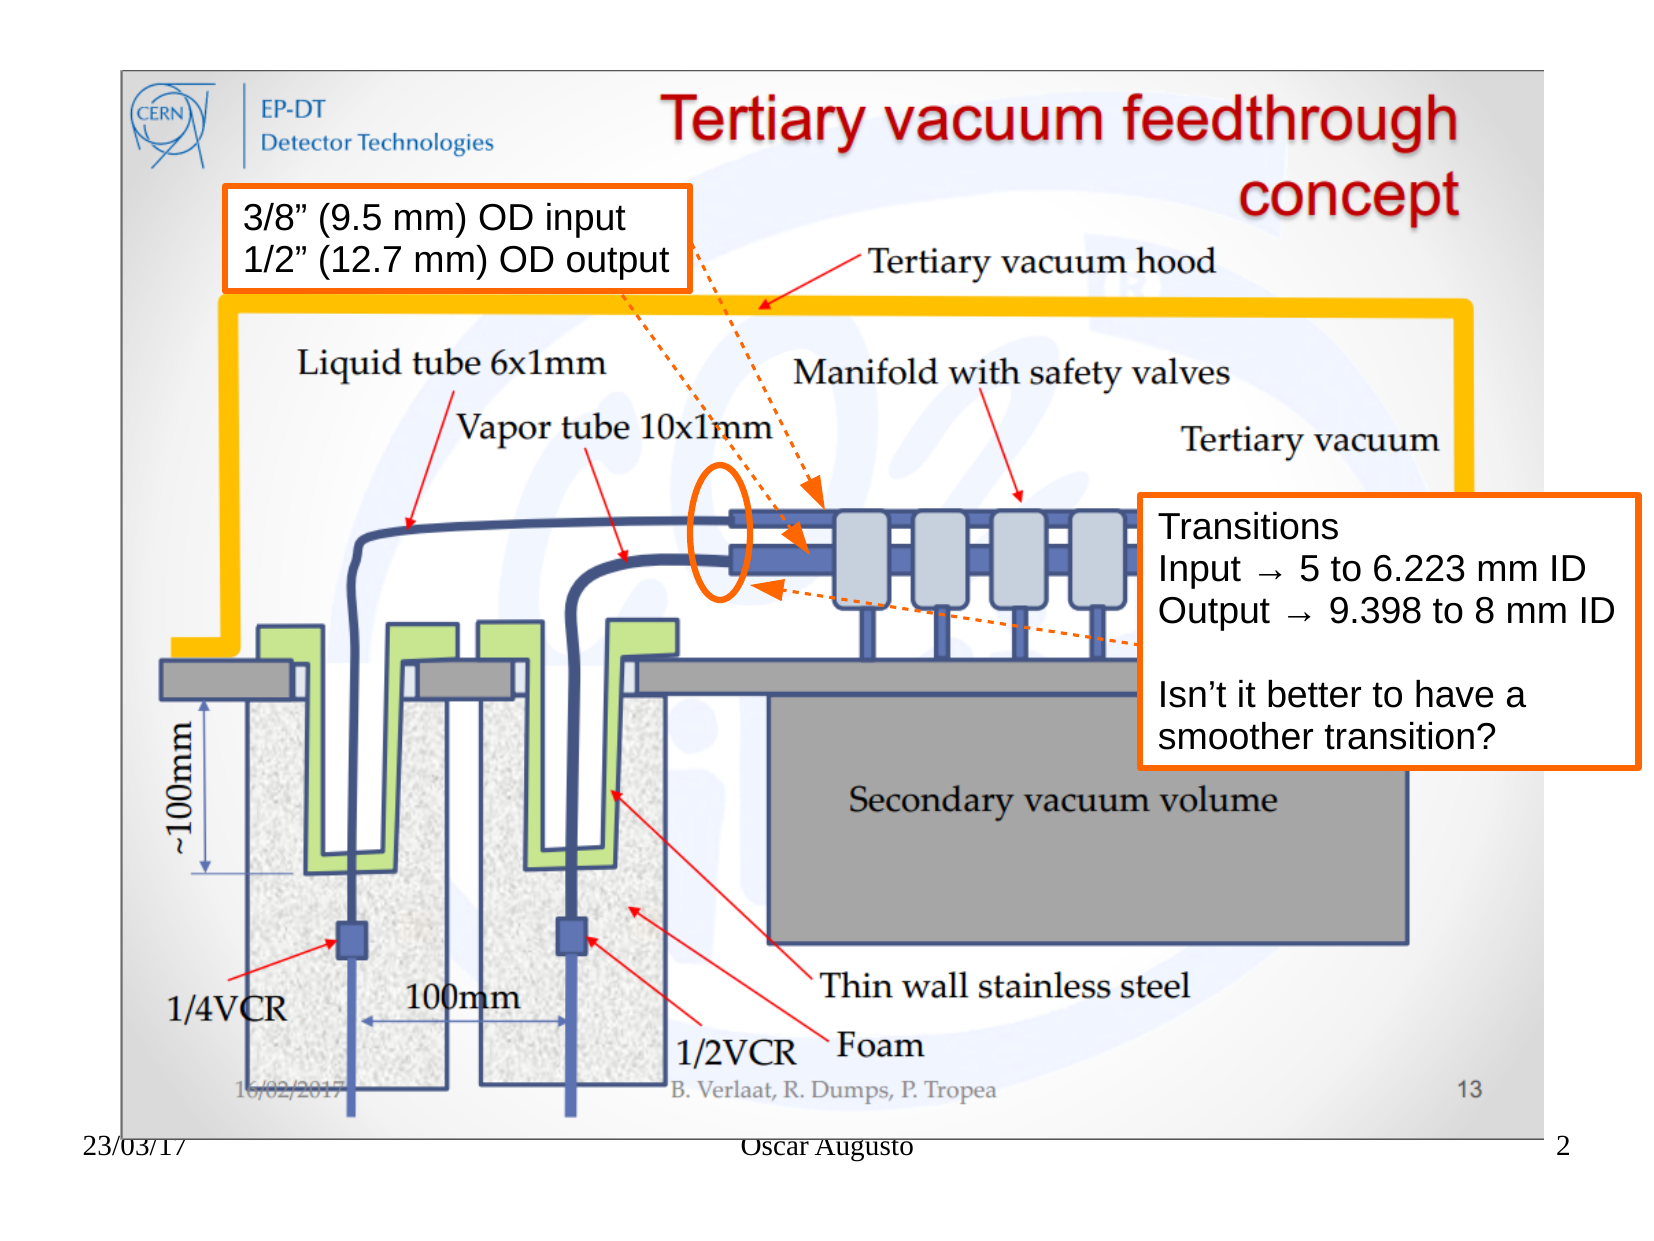

3/8” (9.5 mm) OD input
1/2” (12.7 mm) OD output
Transitions
Input → 5 to 6.223 mm ID
Output → 9.398 to 8 mm ID
Isn’t it better to have a smoother transition?
23/03/17
Oscar Augusto
2